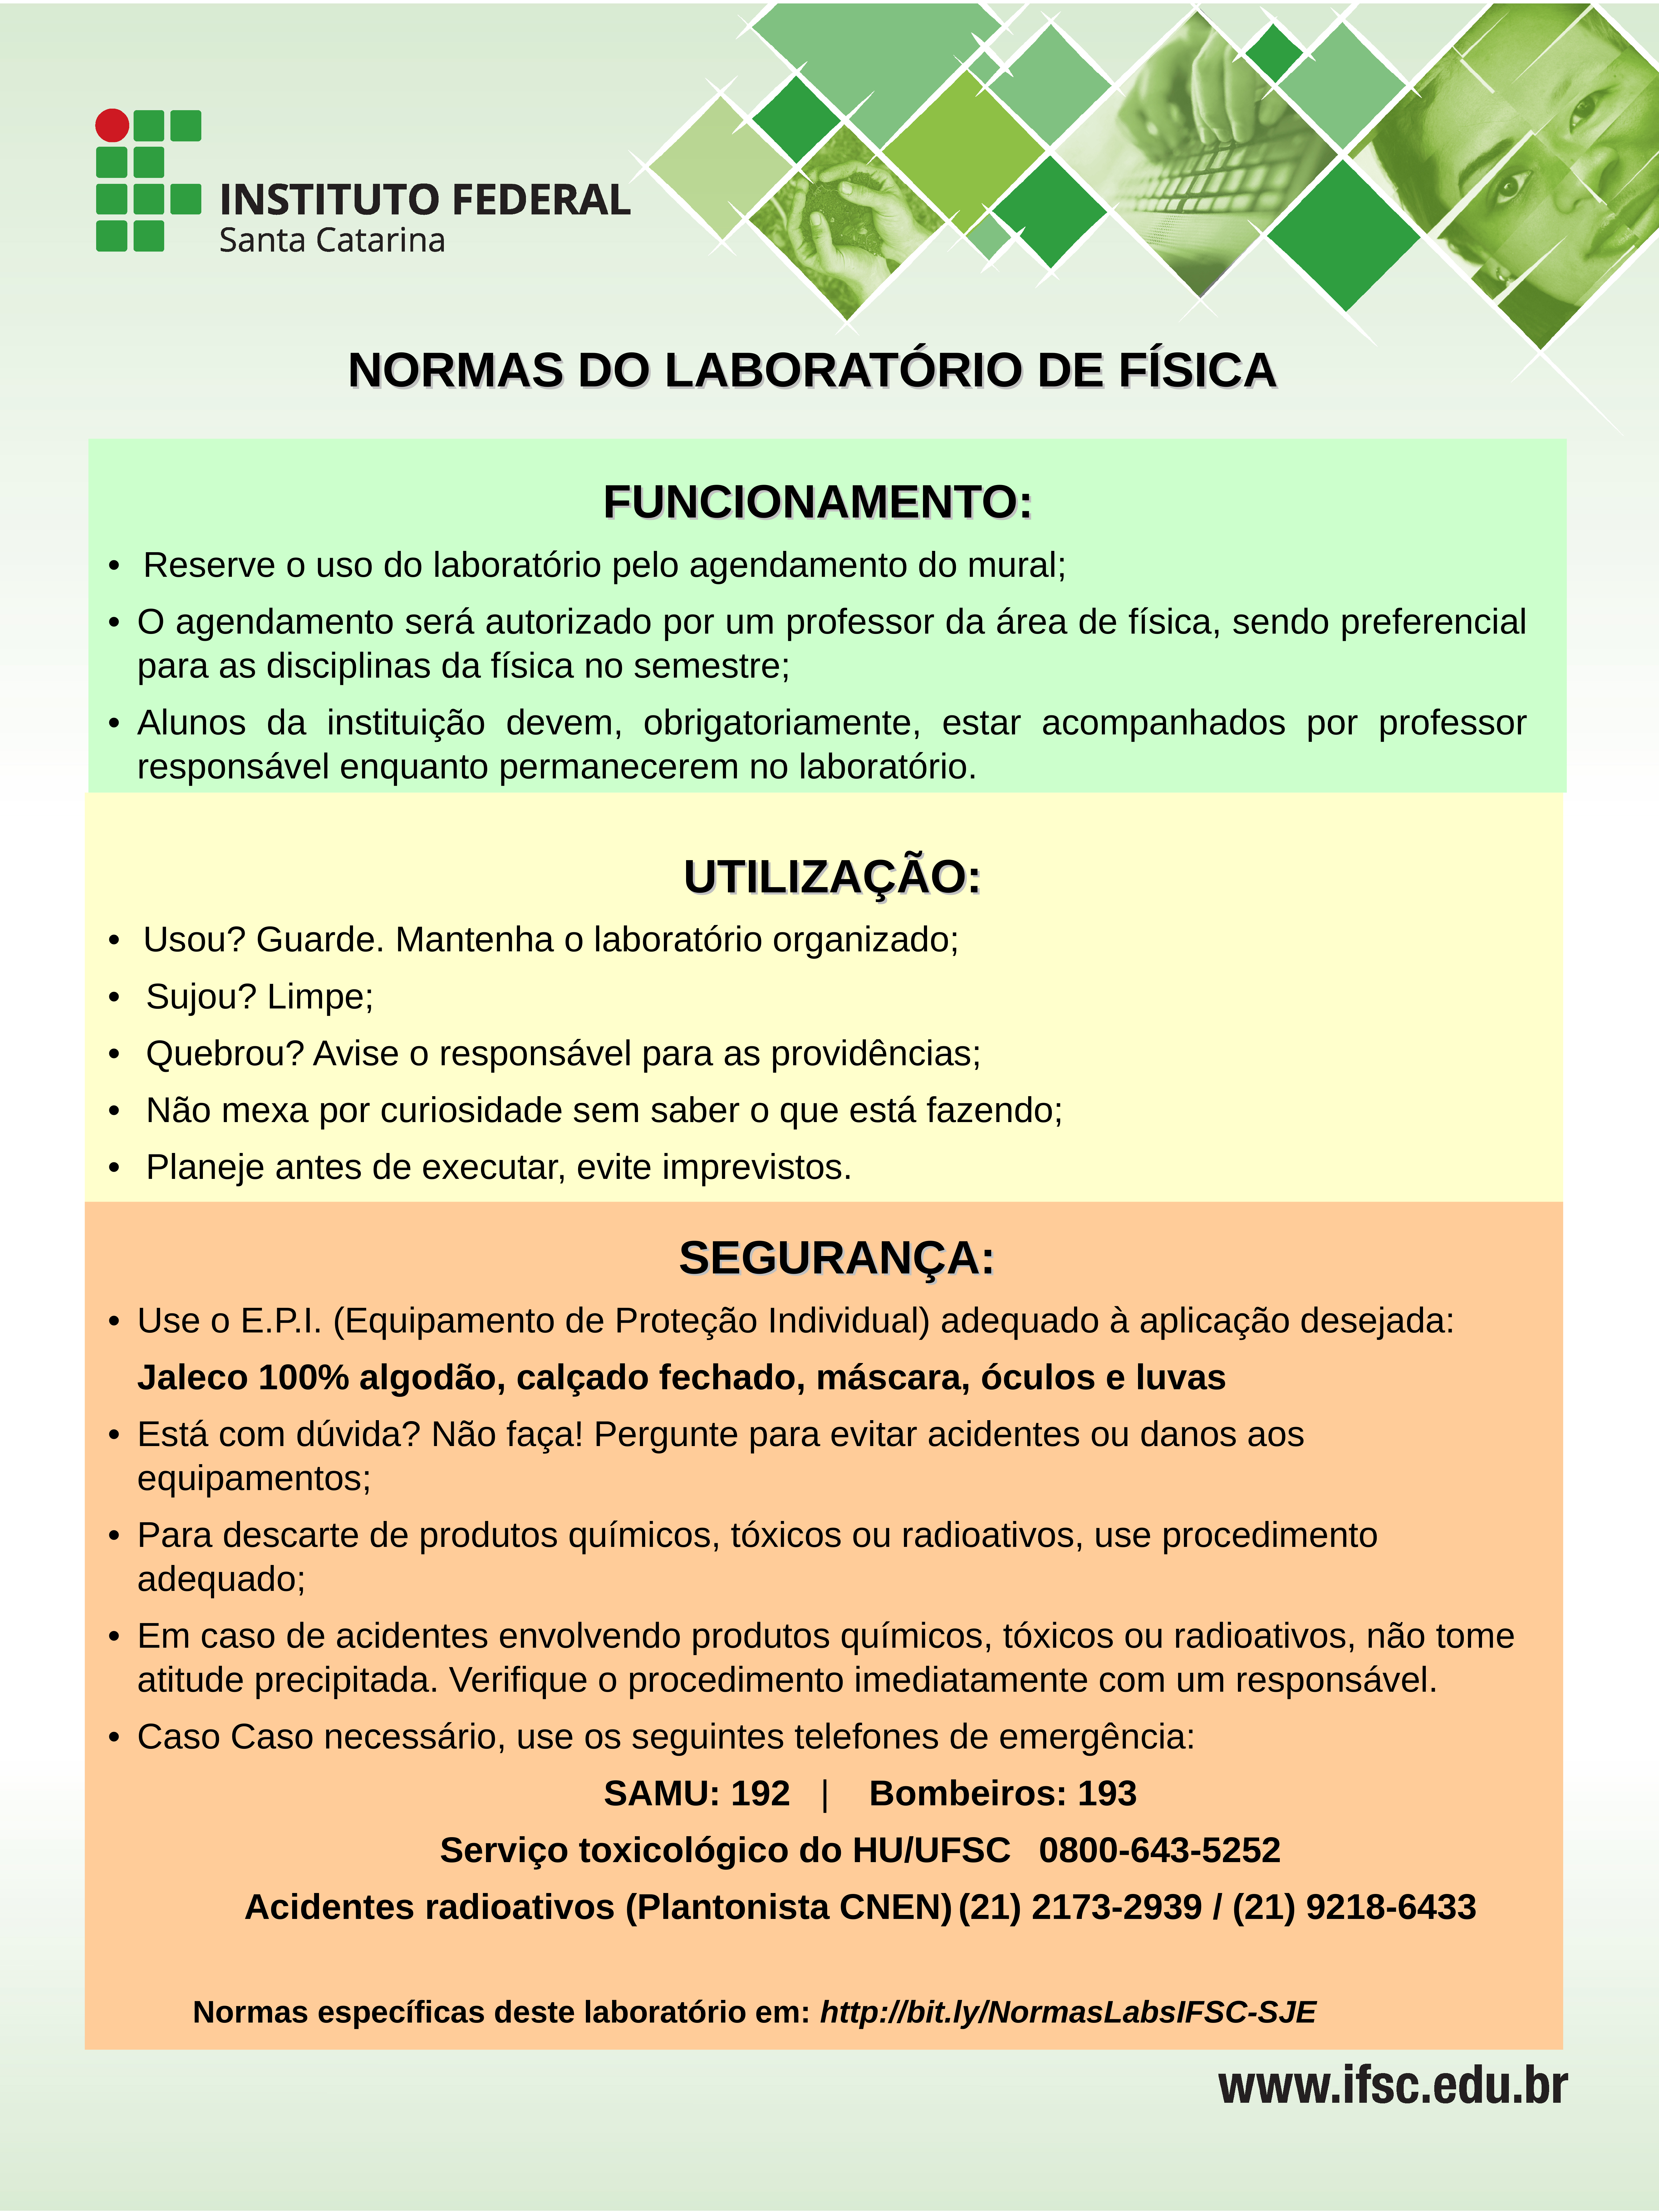

NORMAS DO LABORATÓRIO DE FÍSICA
FUNCIONAMENTO:
Reserve o uso do laboratório pelo agendamento do mural;
O agendamento será autorizado por um professor da área de física, sendo preferencial para as disciplinas da física no semestre;
Alunos da instituição devem, obrigatoriamente, estar acompanhados por professor responsável enquanto permanecerem no laboratório.
UTILIZAÇÃO:
Usou? Guarde. Mantenha o laboratório organizado;
Sujou? Limpe;
Quebrou? Avise o responsável para as providências;
Não mexa por curiosidade sem saber o que está fazendo;
Planeje antes de executar, evite imprevistos.
SEGURANÇA:
Use o E.P.I. (Equipamento de Proteção Individual) adequado à aplicação desejada:
Jaleco 100% algodão, calçado fechado, máscara, óculos e luvas
Está com dúvida? Não faça! Pergunte para evitar acidentes ou danos aos equipamentos;
Para descarte de produtos químicos, tóxicos ou radioativos, use procedimento adequado;
Em caso de acidentes envolvendo produtos químicos, tóxicos ou radioativos, não tome atitude precipitada. Verifique o procedimento imediatamente com um responsável.
Caso Caso necessário, use os seguintes telefones de emergência:
  SAMU: 192   |    Bombeiros: 193
Serviço toxicológico do HU/UFSC		0800-643-5252
Acidentes radioativos (Plantonista CNEN)	(21) 2173-2939 / (21) 9218-6433
Normas específicas deste laboratório em: http://bit.ly/NormasLabsIFSC-SJE